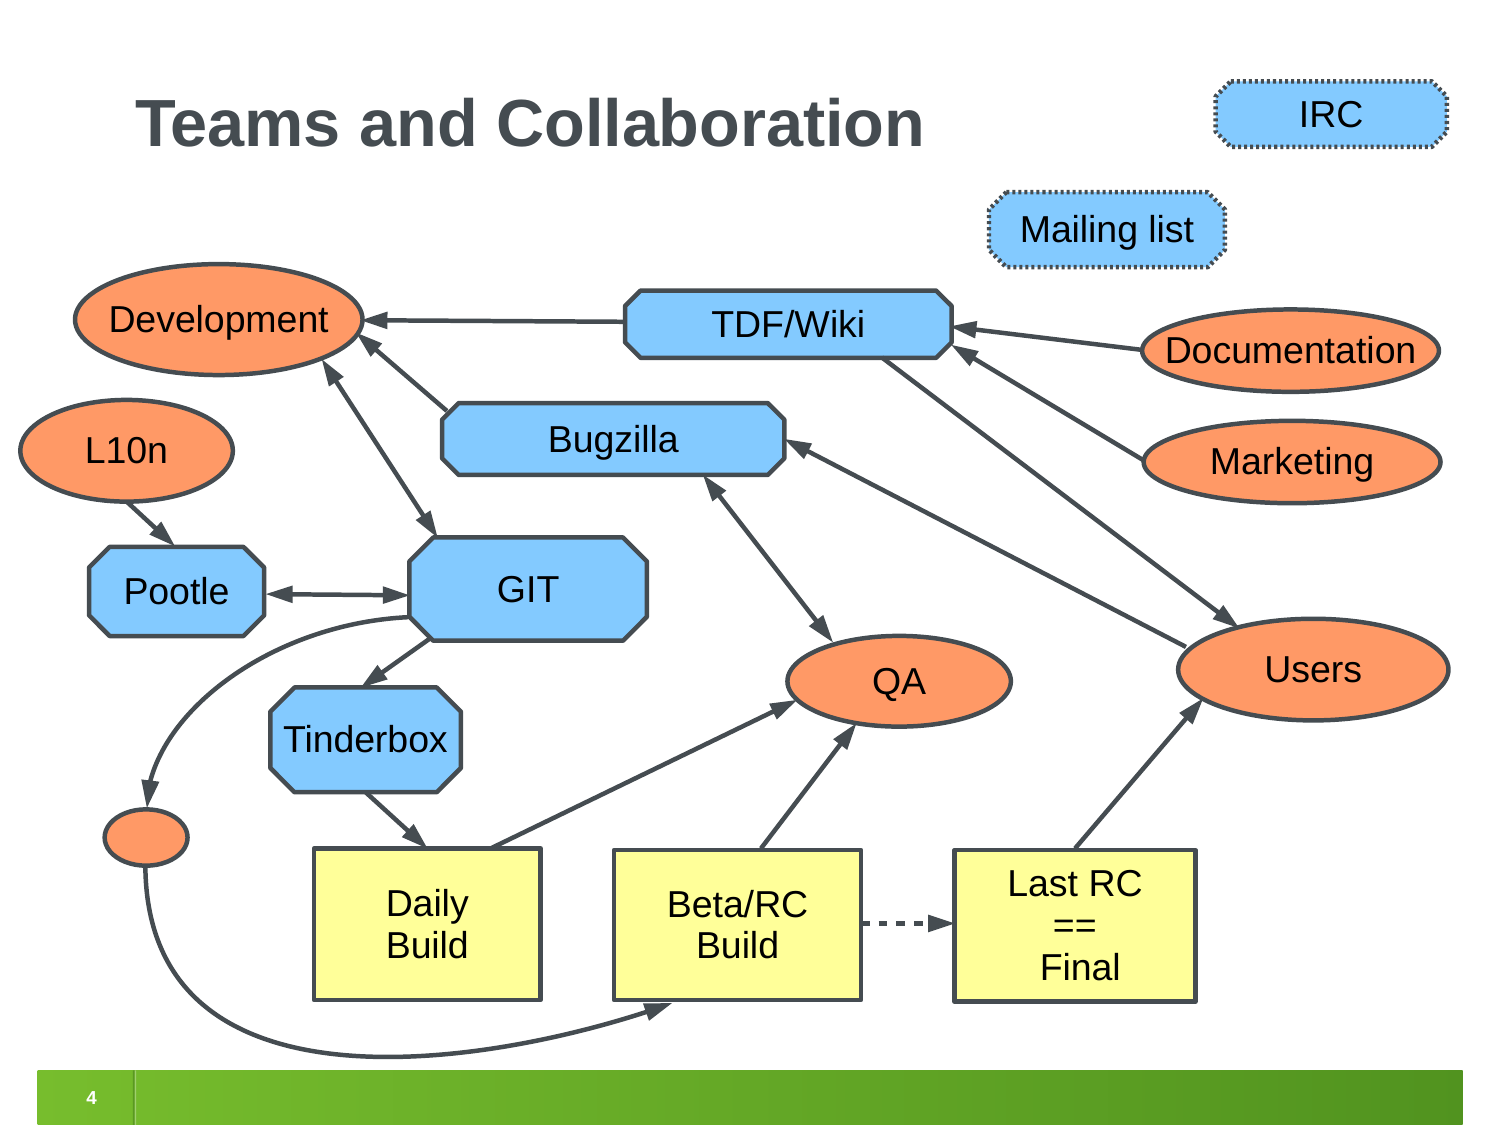

Marketing
# Teams and Collaboration
IRC
Mailing list
Development
TDF/Wiki
Documentation
L10n
Bugzilla
Marketing
GIT
Pootle
Users
QA
Tinderbox
Daily
Build
Beta/RC
Build
Last RC
==
 Final